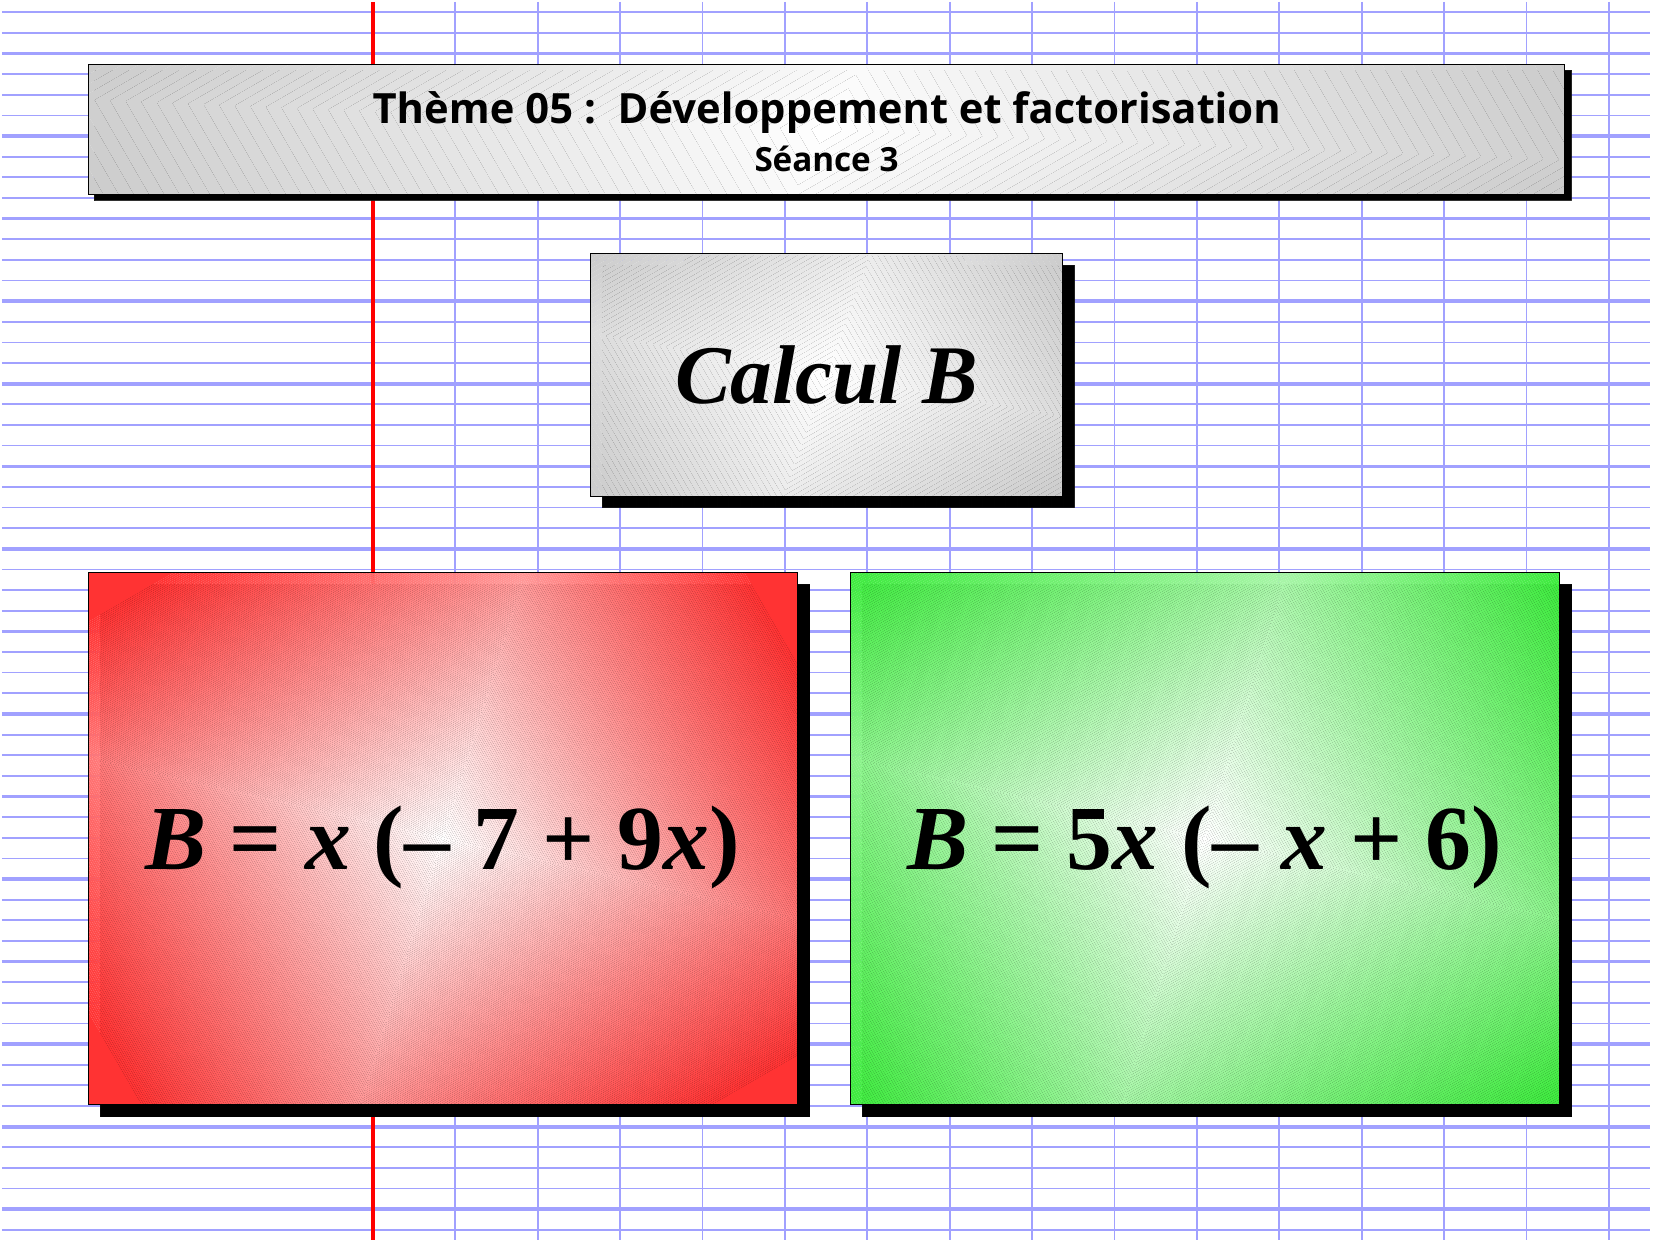

Thème 05 : Développement et factorisation
Séance 3
Calcul B
10
11
12
13
14
15
9
0
1
2
3
4
5
6
7
8
B = x (– 7 + 9x)
B = 5x (– x + 6)